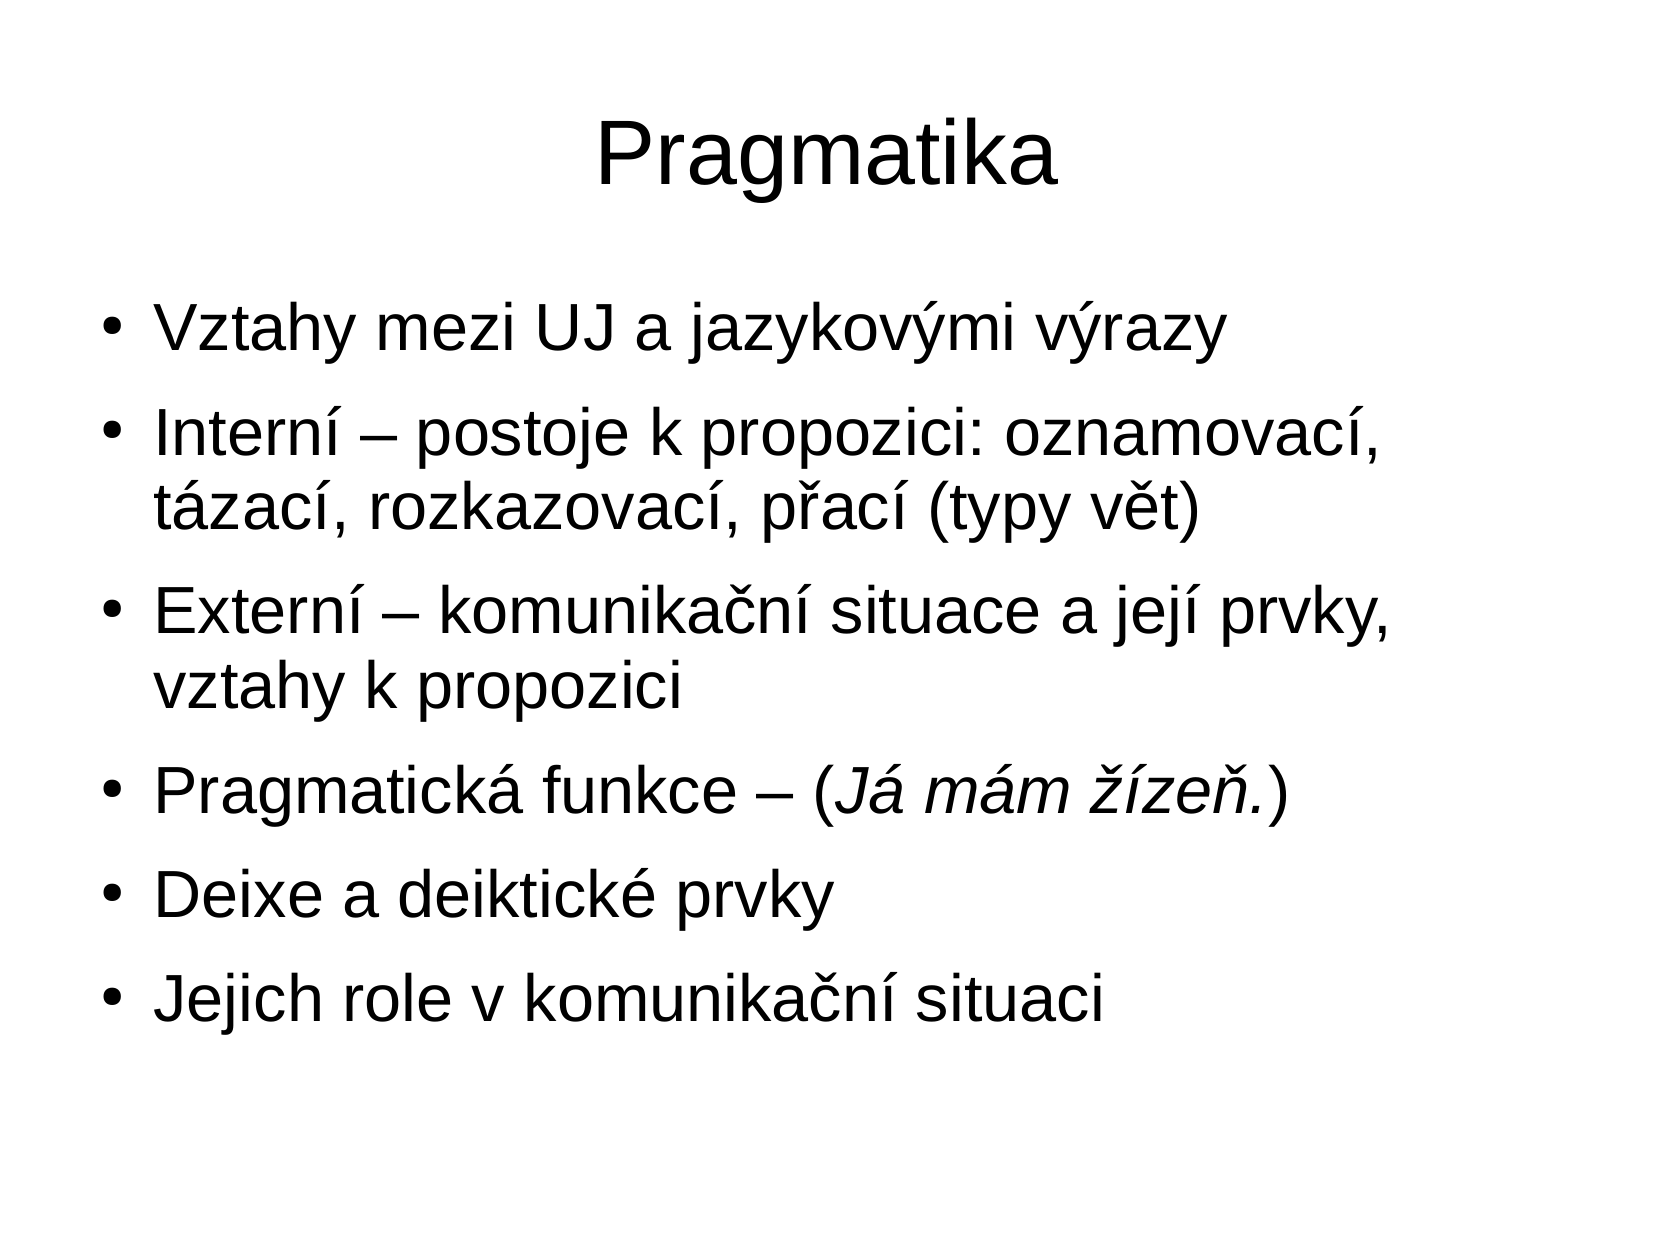

# Pragmatika
Vztahy mezi UJ a jazykovými výrazy
Interní – postoje k propozici: oznamovací, tázací, rozkazovací, přací (typy vět)
Externí – komunikační situace a její prvky, vztahy k propozici
Pragmatická funkce – (Já mám žízeň.)
Deixe a deiktické prvky
Jejich role v komunikační situaci